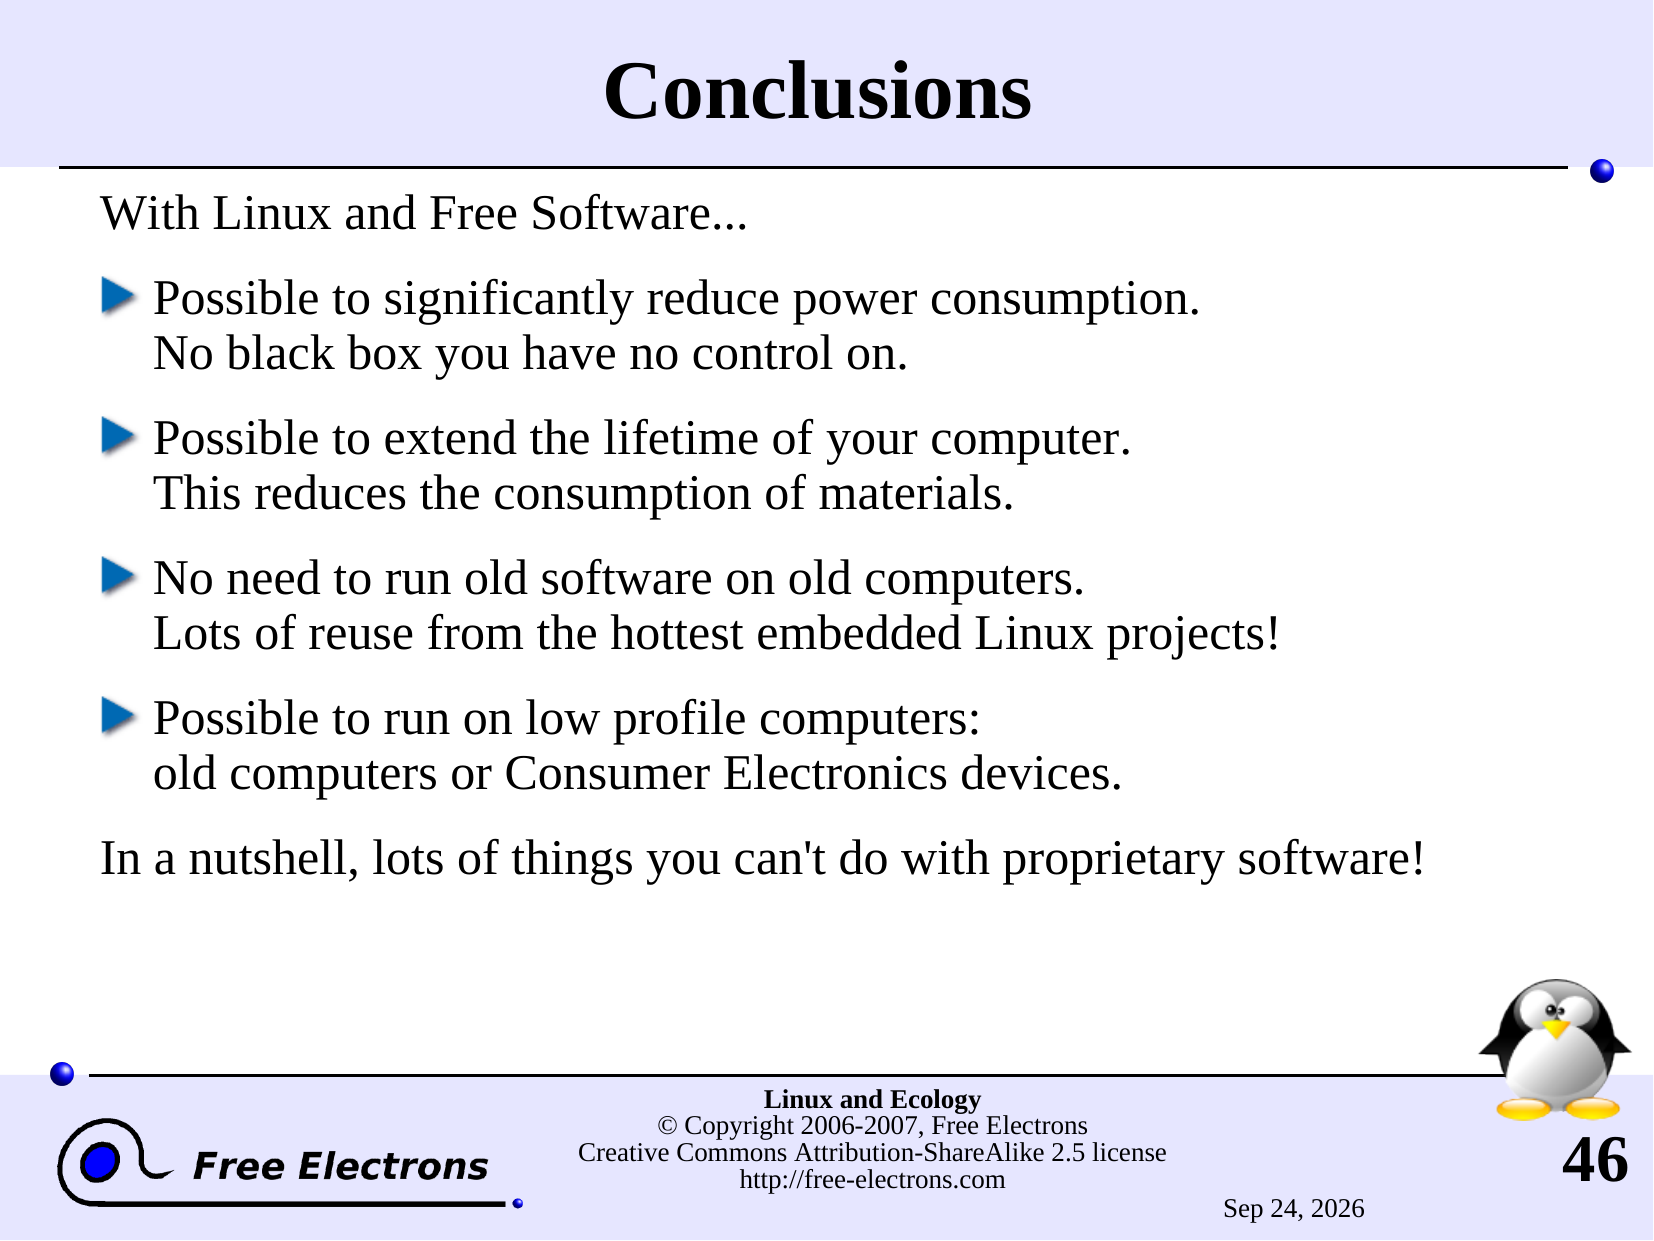

# Conclusions
With Linux and Free Software...
Possible to significantly reduce power consumption.
No black box you have no control on.
Possible to extend the lifetime of your computer.
This reduces the consumption of materials.
No need to run old software on old computers.
Lots of reuse from the hottest embedded Linux projects!
Possible to run on low profile computers:
old computers or Consumer Electronics devices.
In a nutshell, lots of things you can't do with proprietary software!